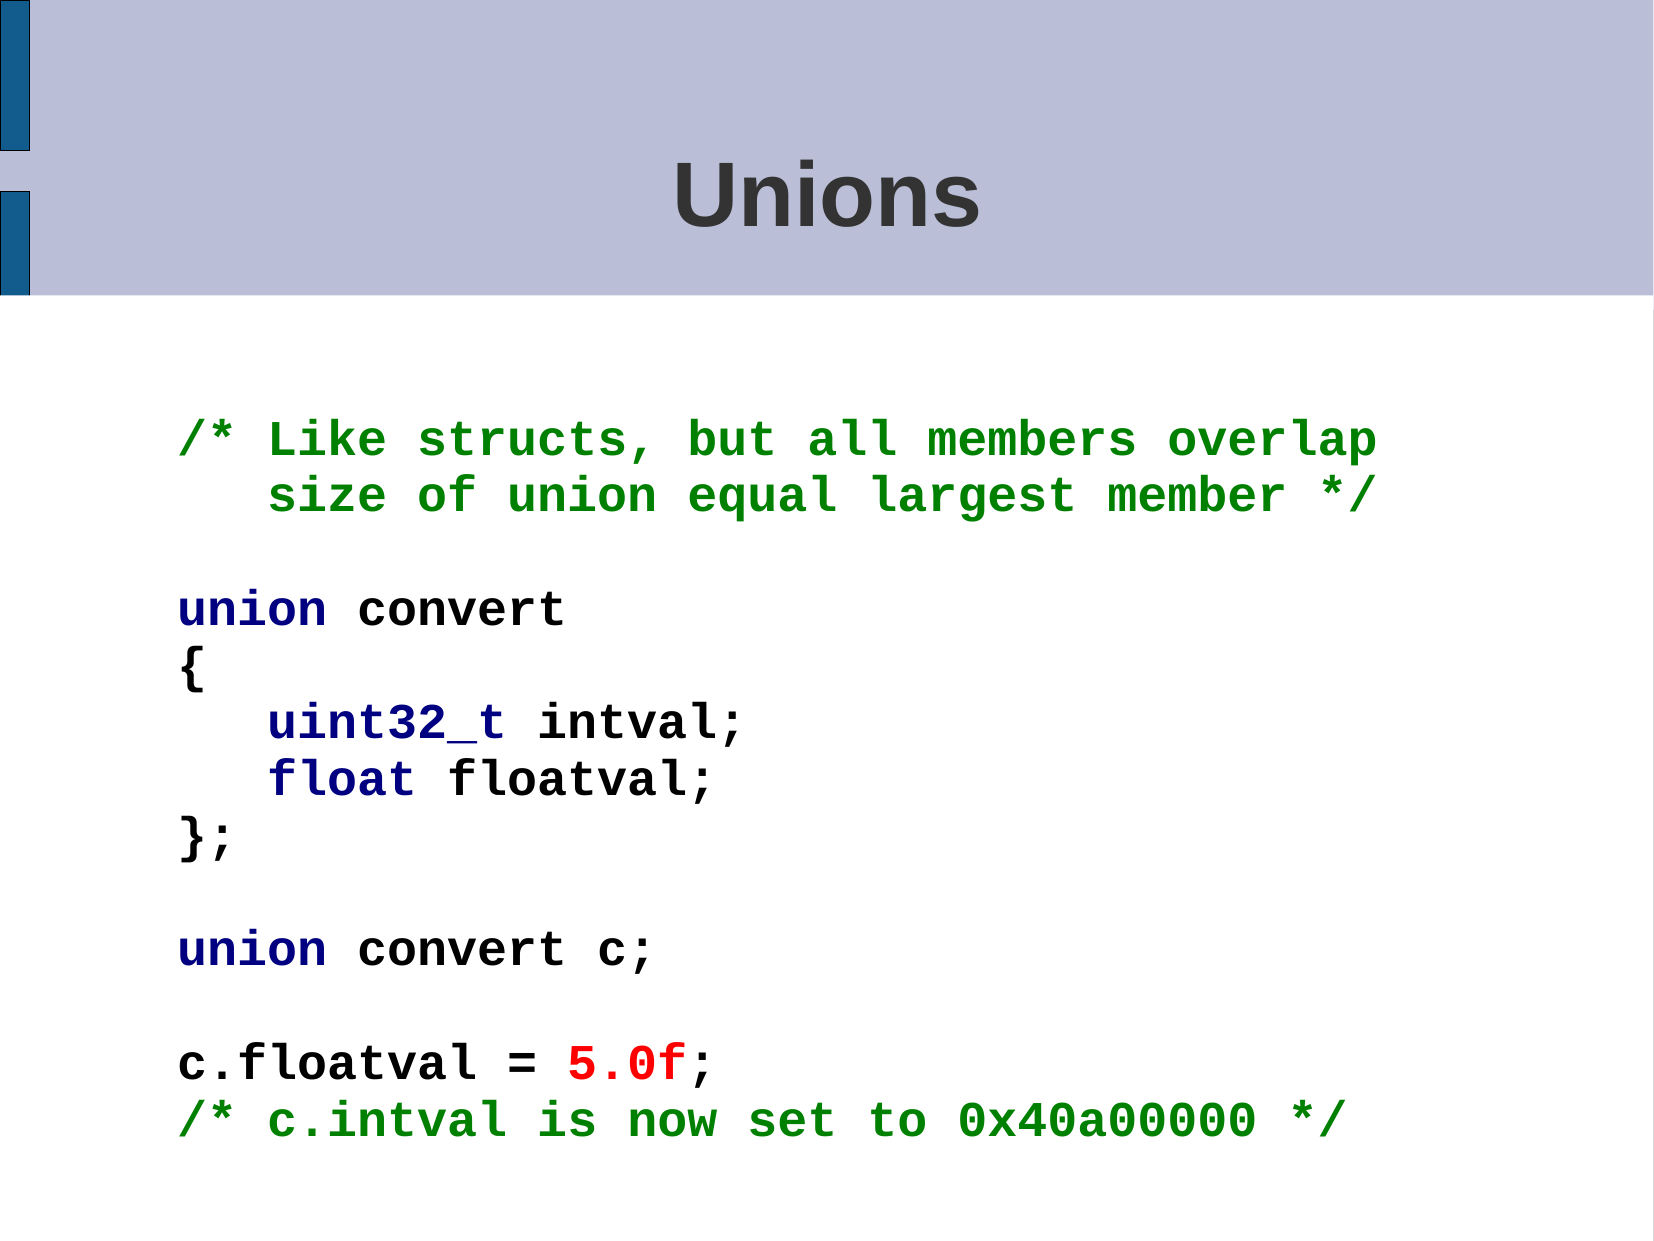

# Unions
/* Like structs, but all members overlap
 size of union equal largest member */
union convert
{
 uint32_t intval;
 float floatval;
};
union convert c;
c.floatval = 5.0f;
/* c.intval is now set to 0x40a00000 */